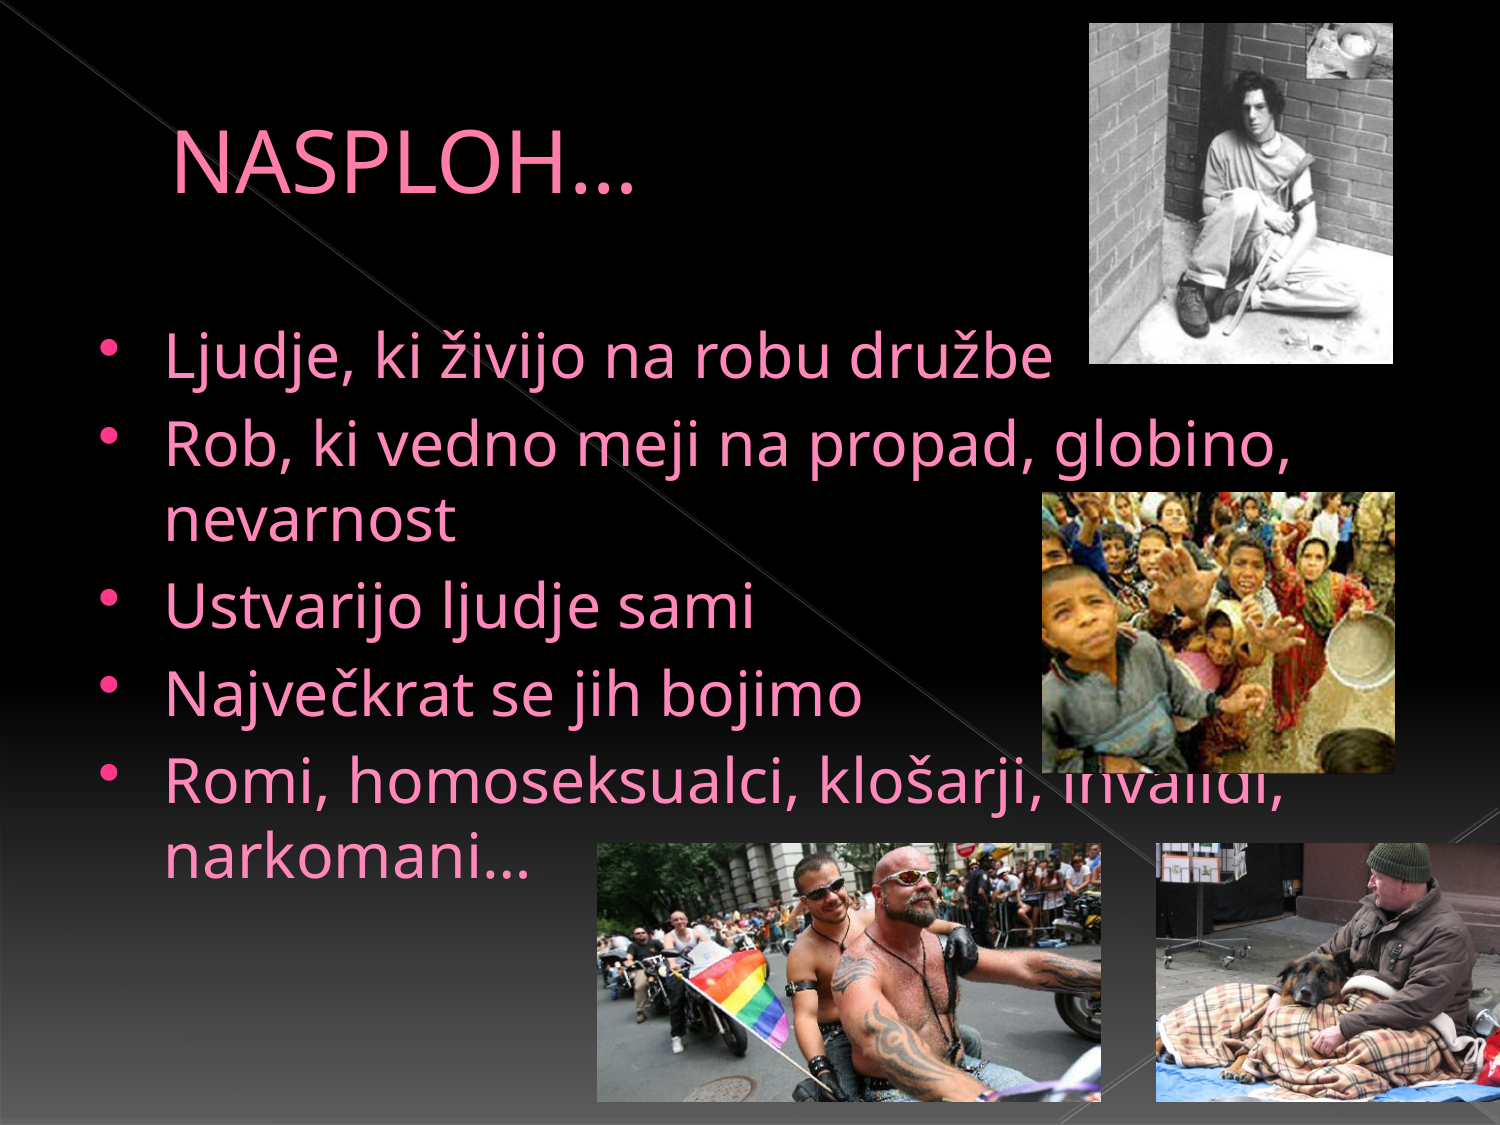

# NASPLOH…
Ljudje, ki živijo na robu družbe
Rob, ki vedno meji na propad, globino, nevarnost
Ustvarijo ljudje sami
Največkrat se jih bojimo
Romi, homoseksualci, klošarji, invalidi, narkomani…